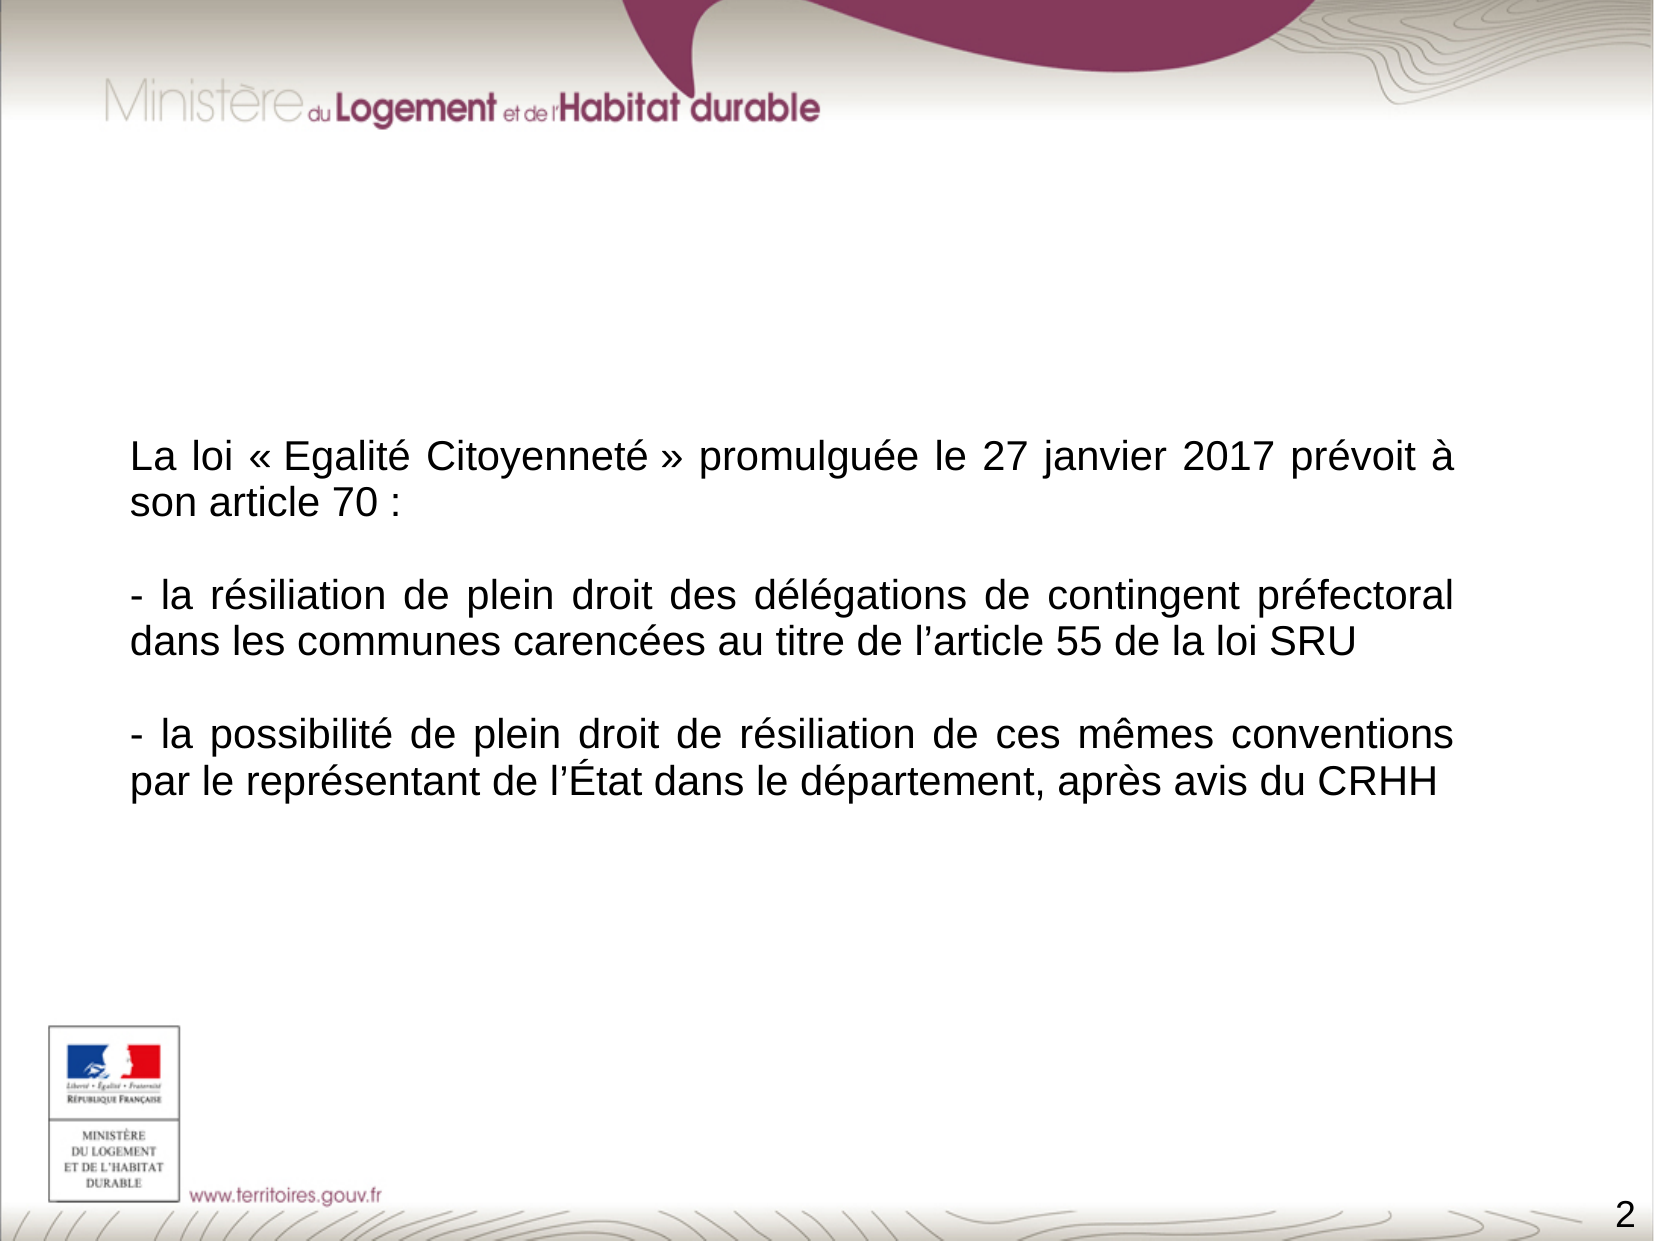

#
La loi « Egalité Citoyenneté » promulguée le 27 janvier 2017 prévoit à son article 70 :
- la résiliation de plein droit des délégations de contingent préfectoral dans les communes carencées au titre de l’article 55 de la loi SRU
- la possibilité de plein droit de résiliation de ces mêmes conventions par le représentant de l’État dans le département, après avis du CRHH